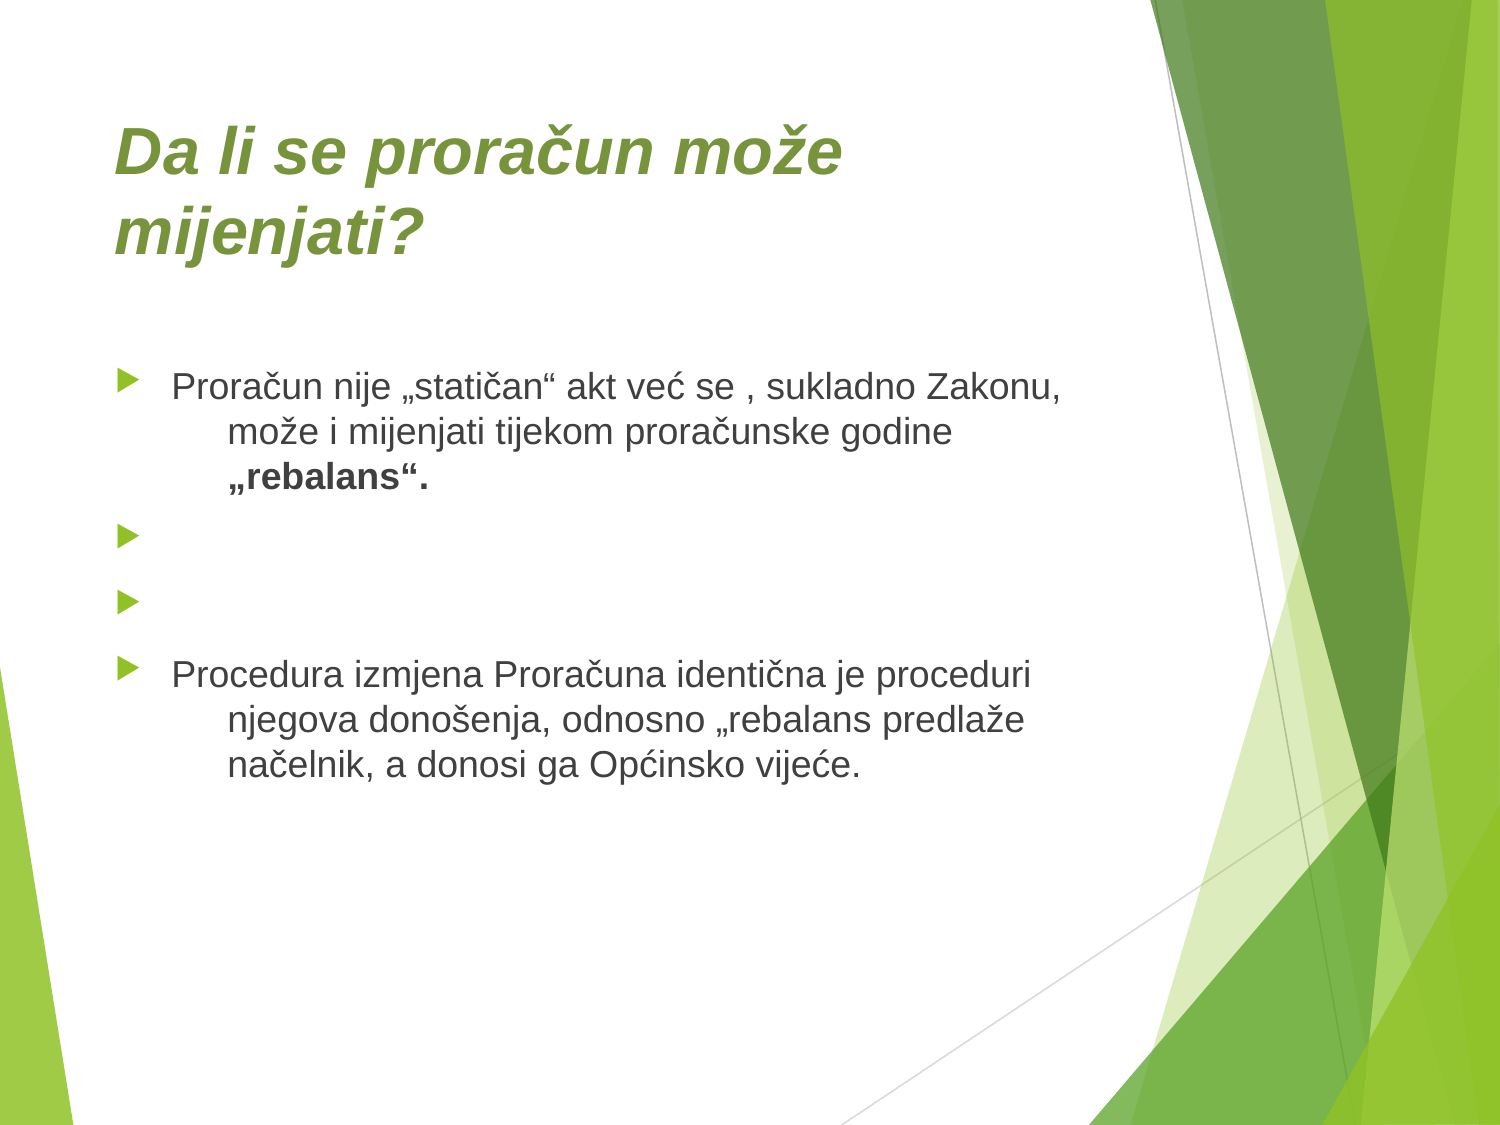

# Da li se proračun može mijenjati?
Proračun nije „statičan“ akt već se , sukladno Zakonu, može i mijenjati tijekom proračunske godine „rebalans“.
Procedura izmjena Proračuna identična je proceduri njegova donošenja, odnosno „rebalans predlaže načelnik, a donosi ga Općinsko vijeće.